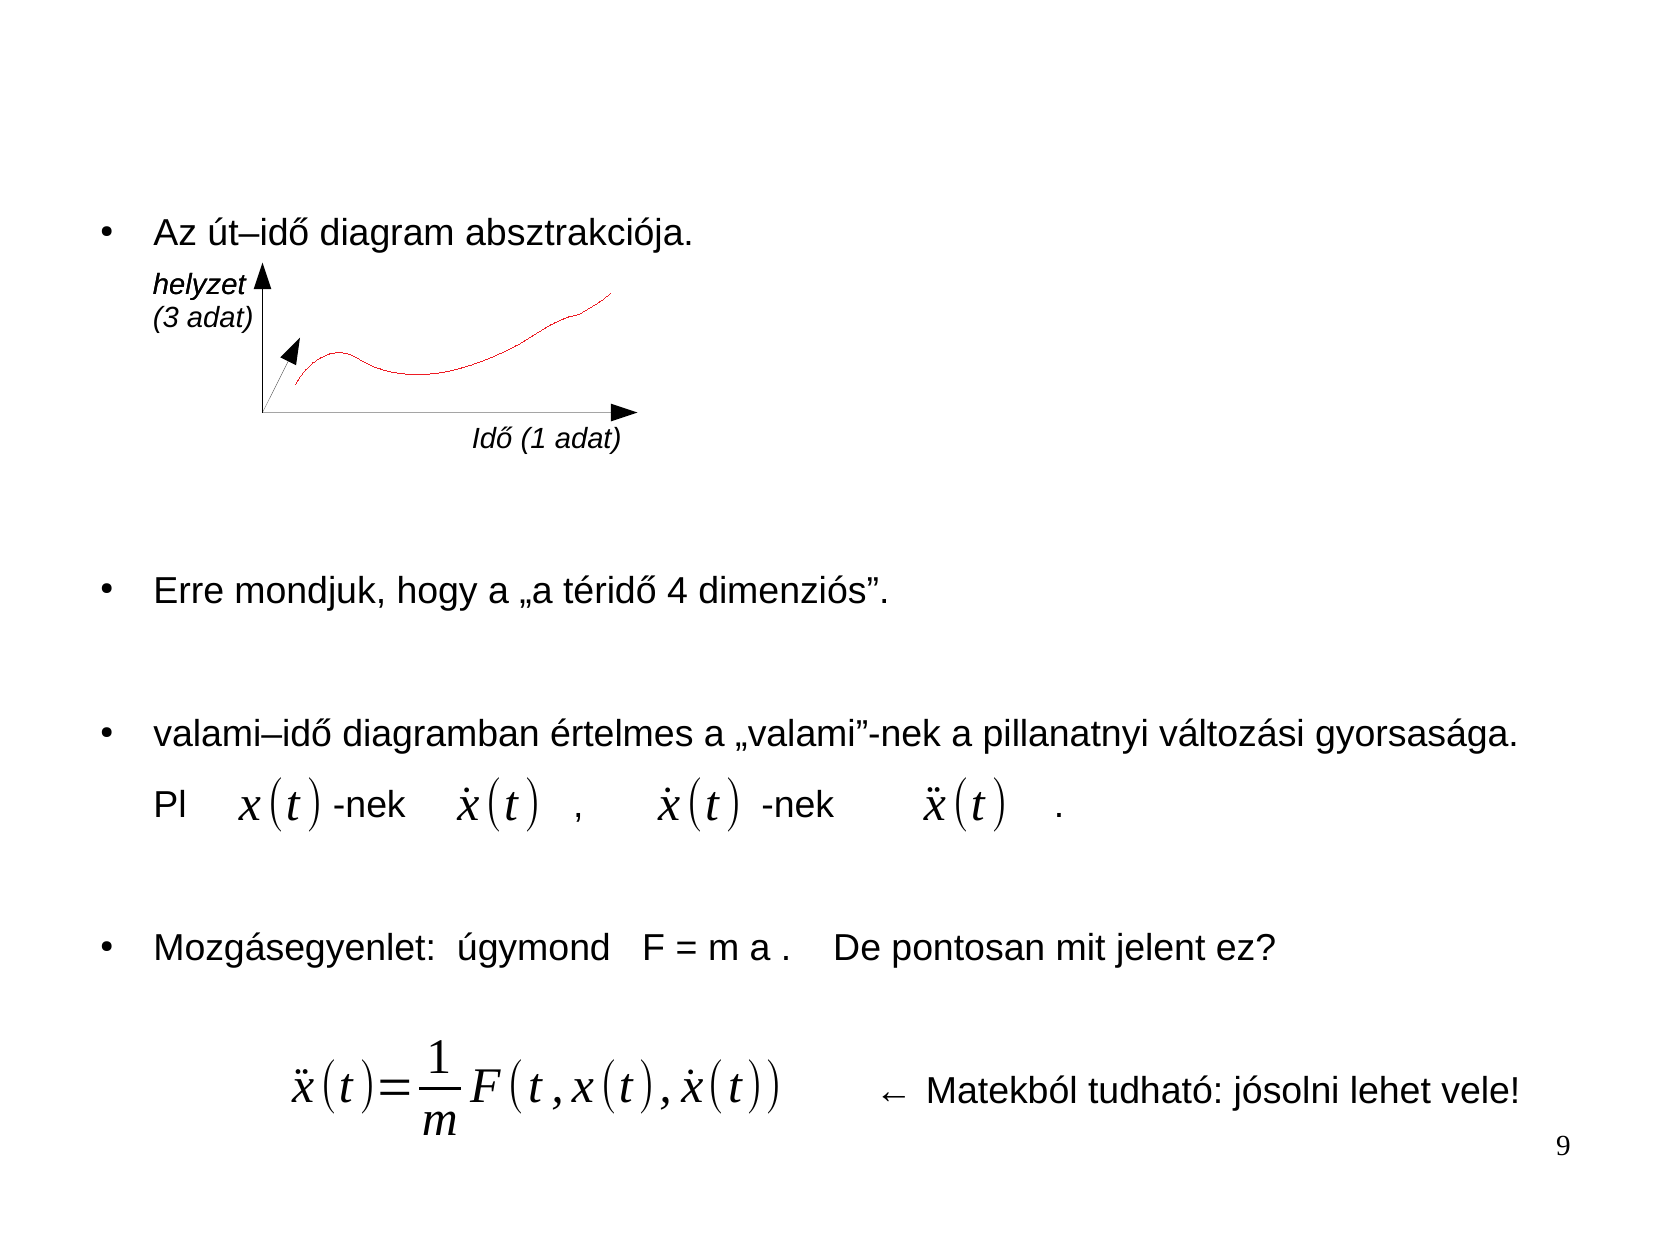

# Az út–idő diagram absztrakciója.
Erre mondjuk, hogy a „a téridő 4 dimenziós”.
valami–idő diagramban értelmes a „valami”-nek a pillanatnyi változási gyorsasága.
Pl -nek , -nek .
Mozgásegyenlet: úgymond F = m a . De pontosan mit jelent ez?
 ← Matekból tudható: jósolni lehet vele!
helyzet
(3 adat)
helyzet
Idő (1 adat)
9